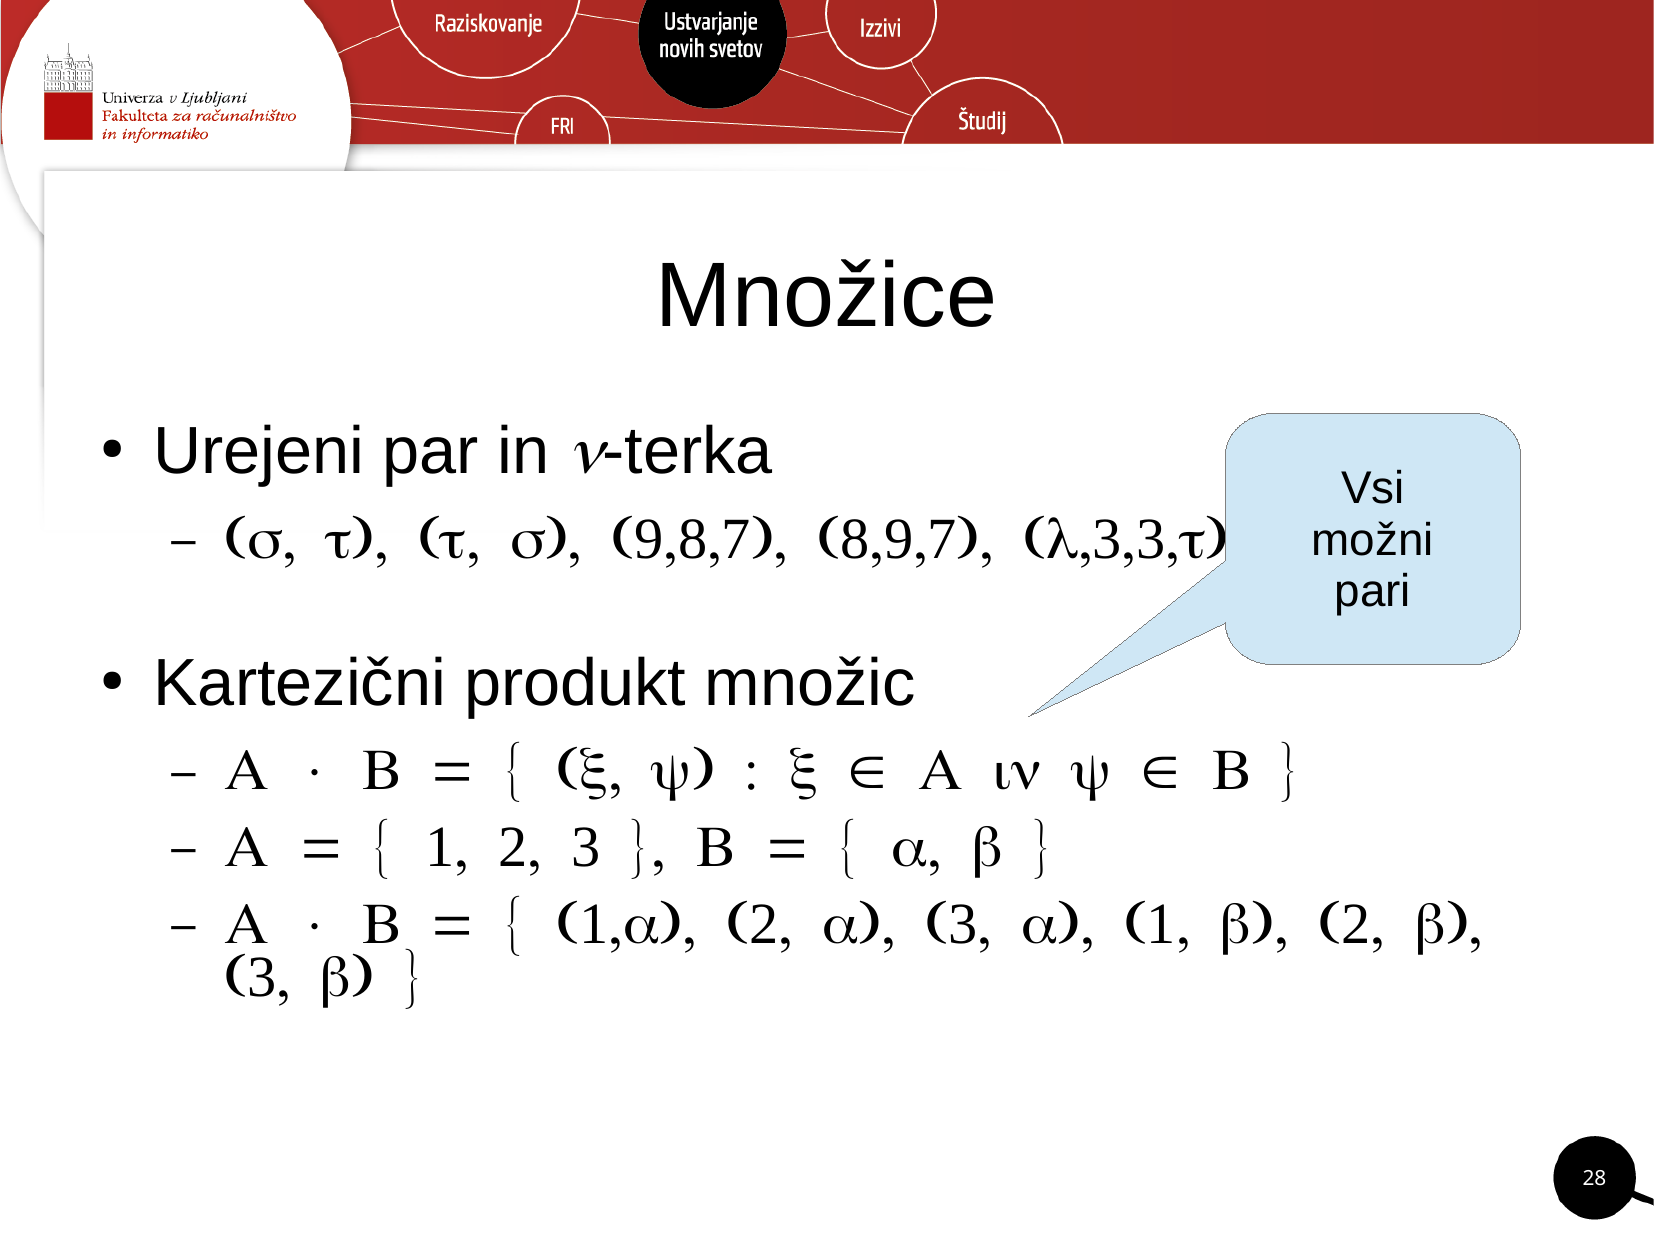

# Množice
Urejeni par in n-terka
(s, t), (t, s), (9,8,7), (8,9,7), (l,3,3,t)
Kartezični produkt množic
A × B = { (x, y) : x ∈ A in y ∈ B }
A = { 1, 2, 3 }, B = { a, b }
A × B = { (1,a), (2, a), (3, a), (1, b), (2, b), (3, b) }
Vsi
možni
pari